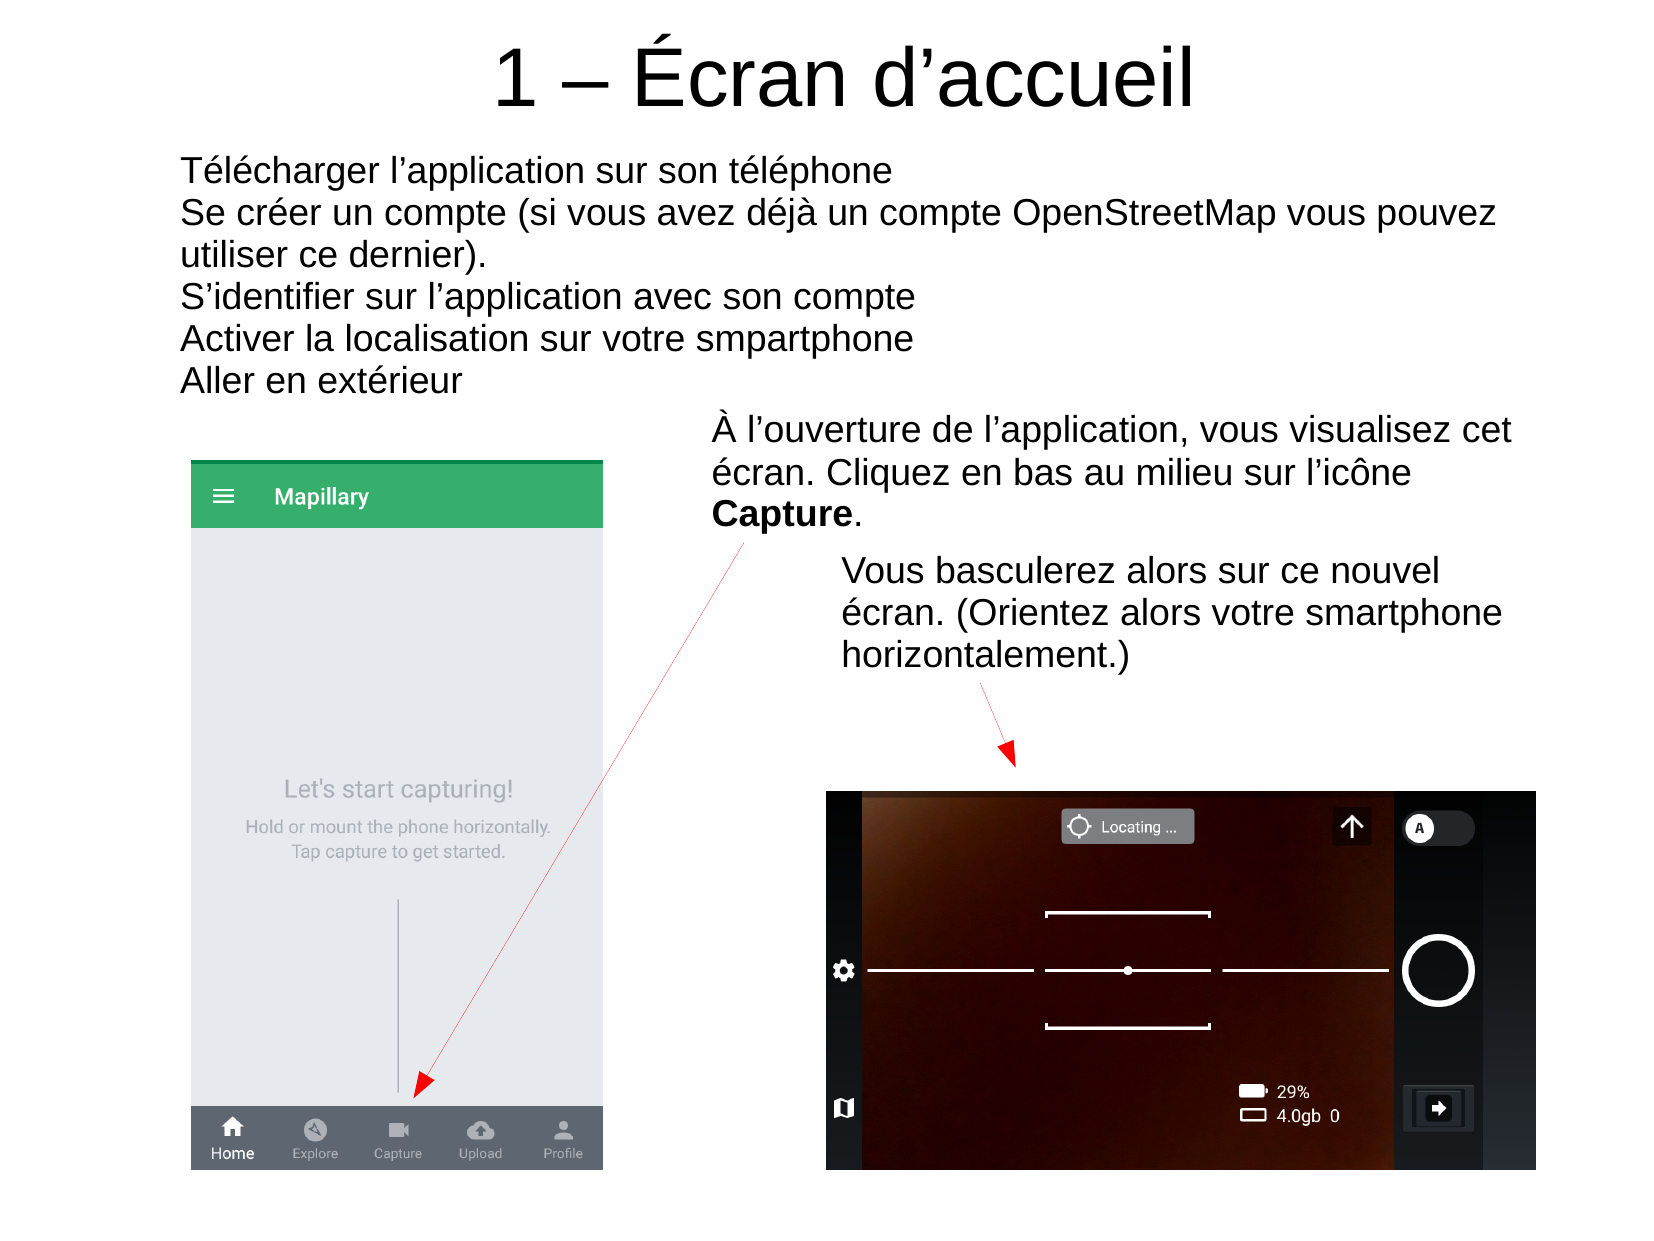

1 – Écran d’accueil
Télécharger l’application sur son téléphone
Se créer un compte (si vous avez déjà un compte OpenStreetMap vous pouvez utiliser ce dernier).
S’identifier sur l’application avec son compte
Activer la localisation sur votre smpartphone
Aller en extérieur
À l’ouverture de l’application, vous visualisez cet écran. Cliquez en bas au milieu sur l’icône Capture.
Vous basculerez alors sur ce nouvel écran. (Orientez alors votre smartphone horizontalement.)